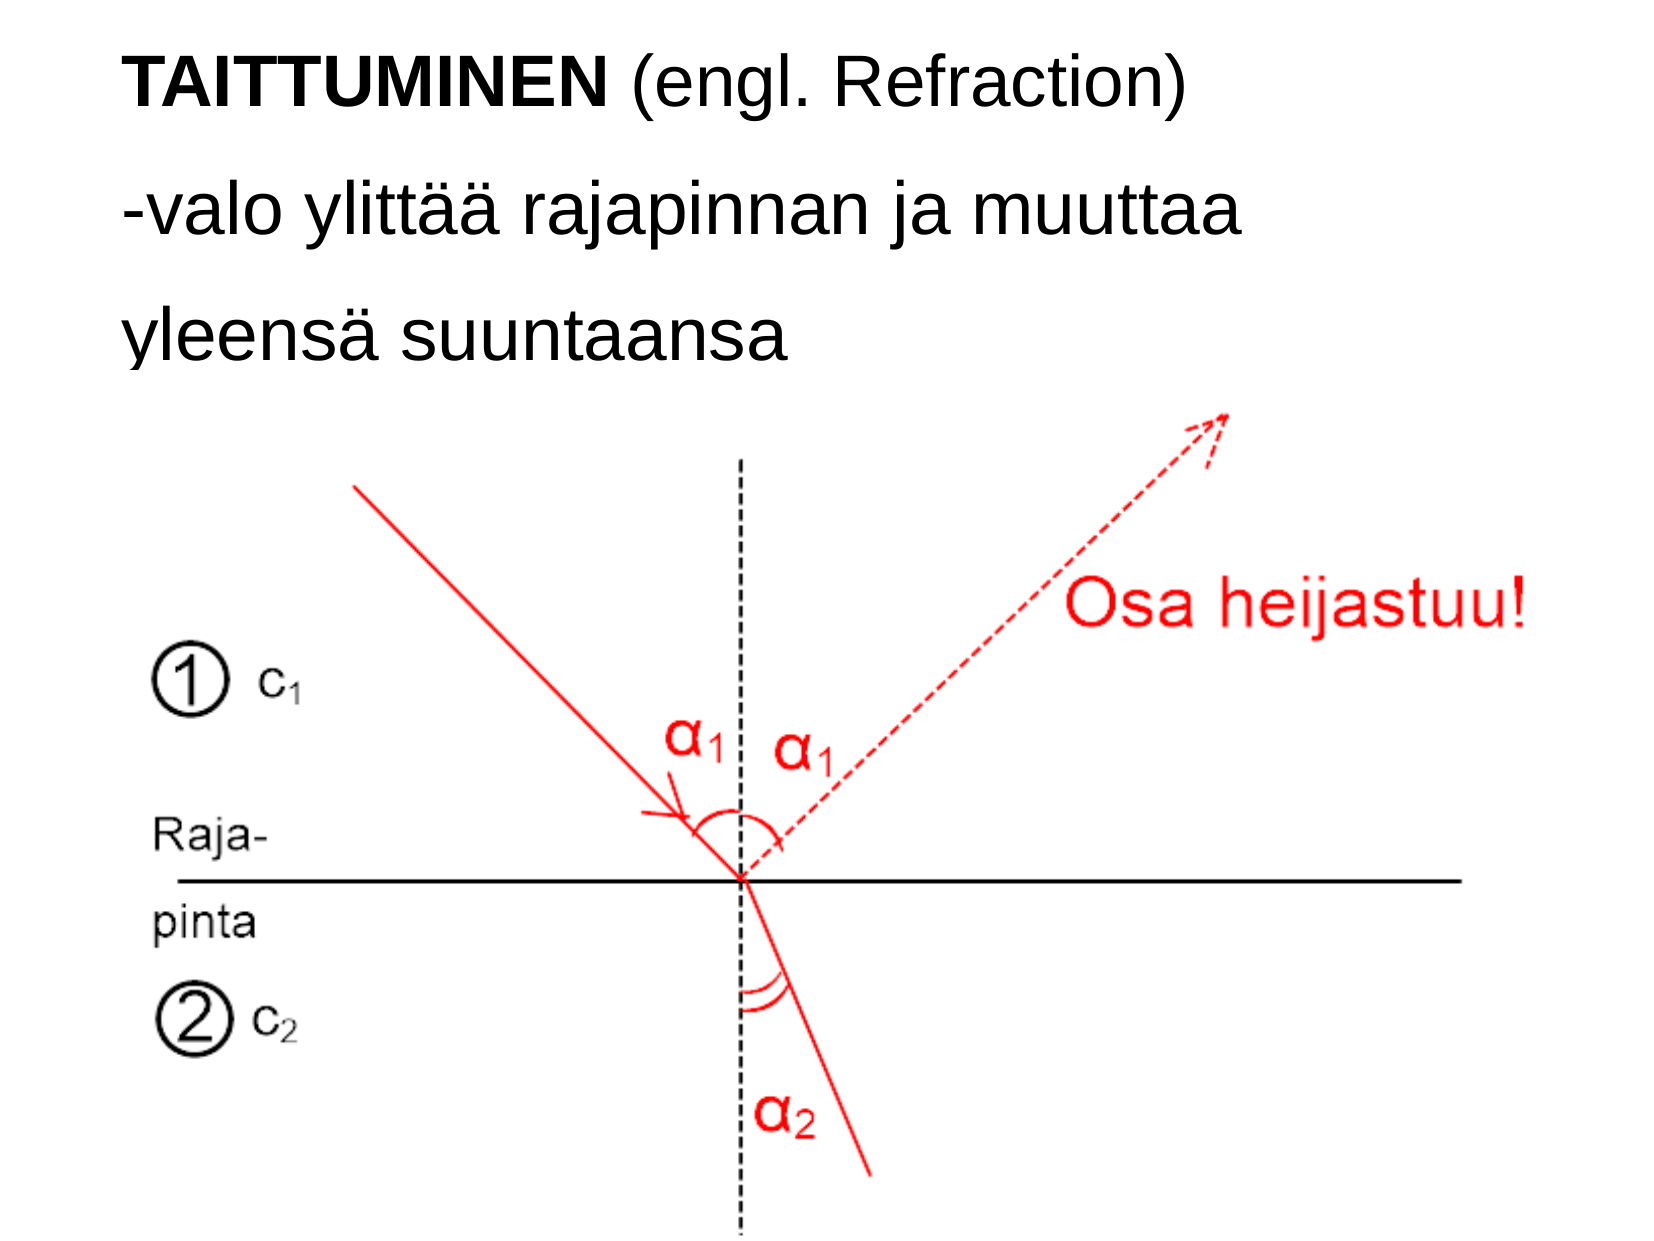

TAITTUMINEN (engl. Refraction)
-valo ylittää rajapinnan ja muuttaa yleensä suuntaansa